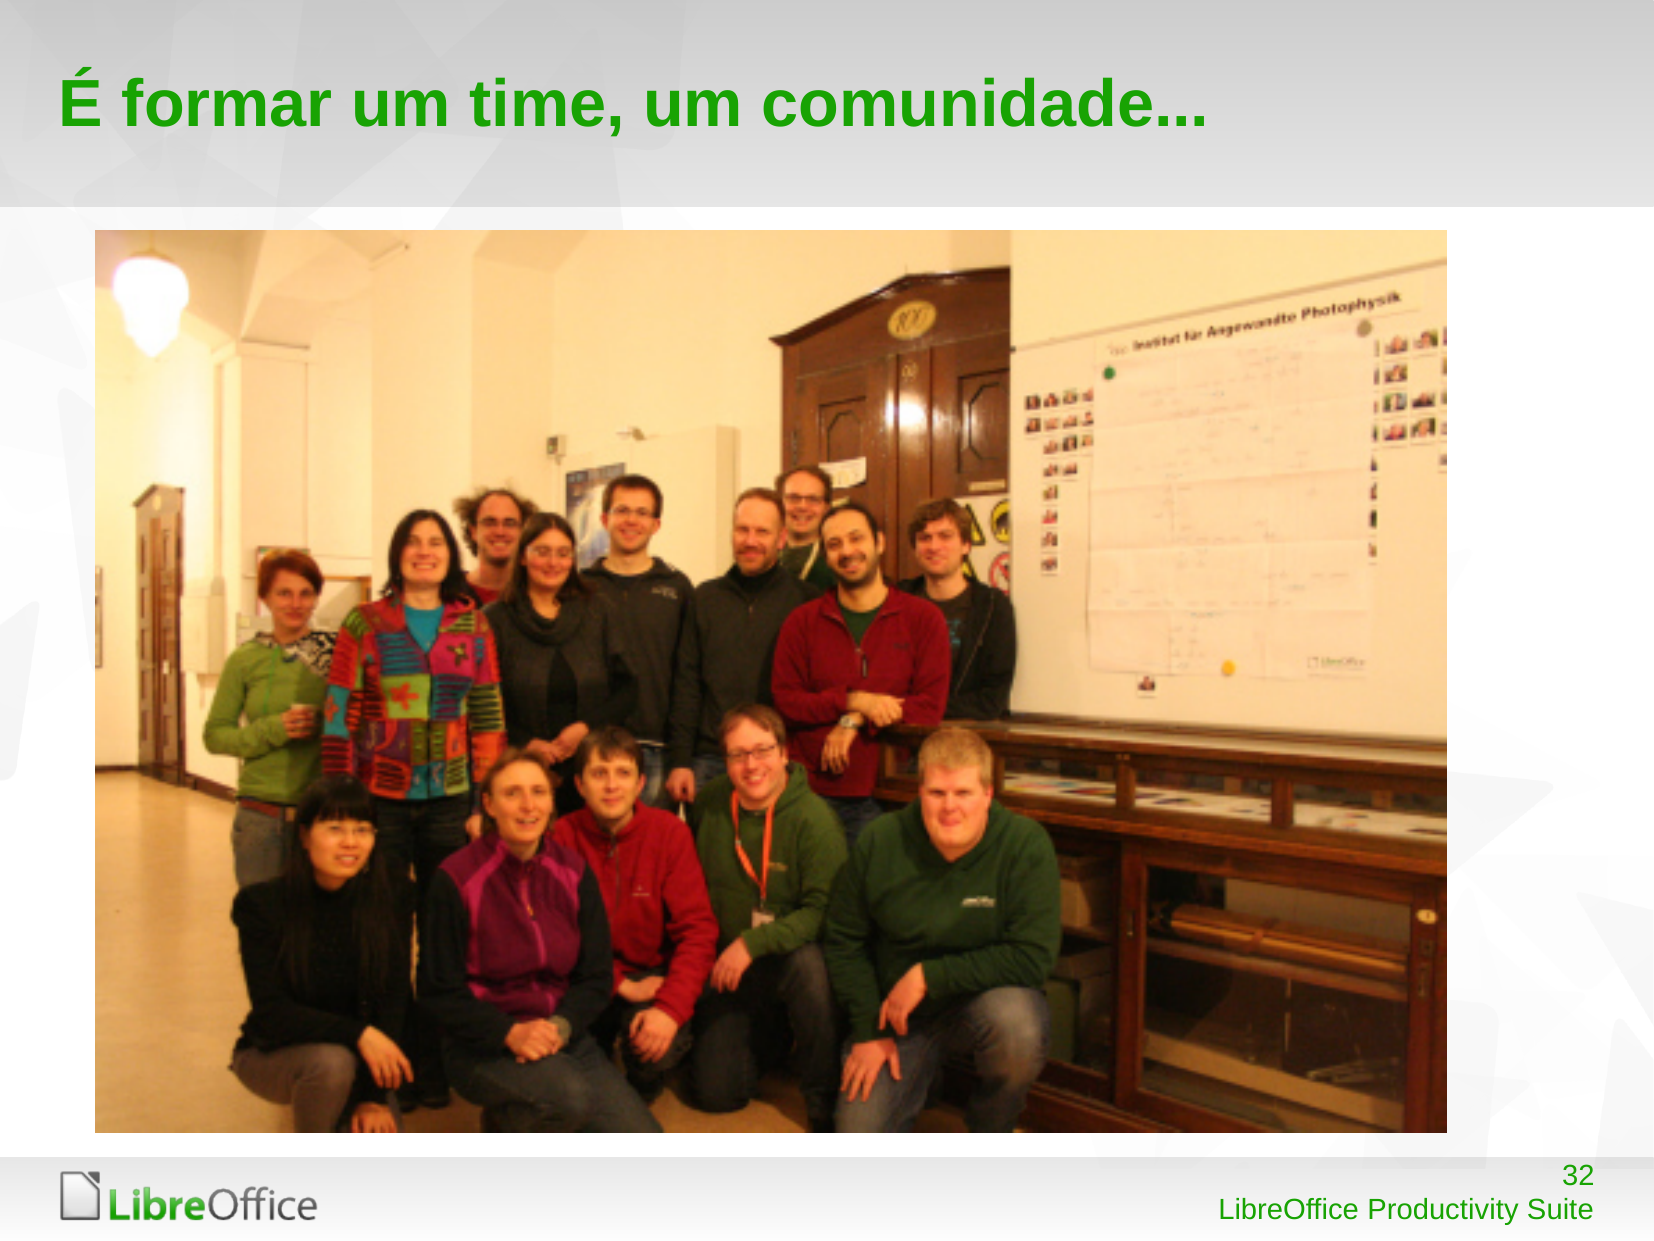

# É formar um time, um comunidade...
32
LibreOffice Productivity Suite